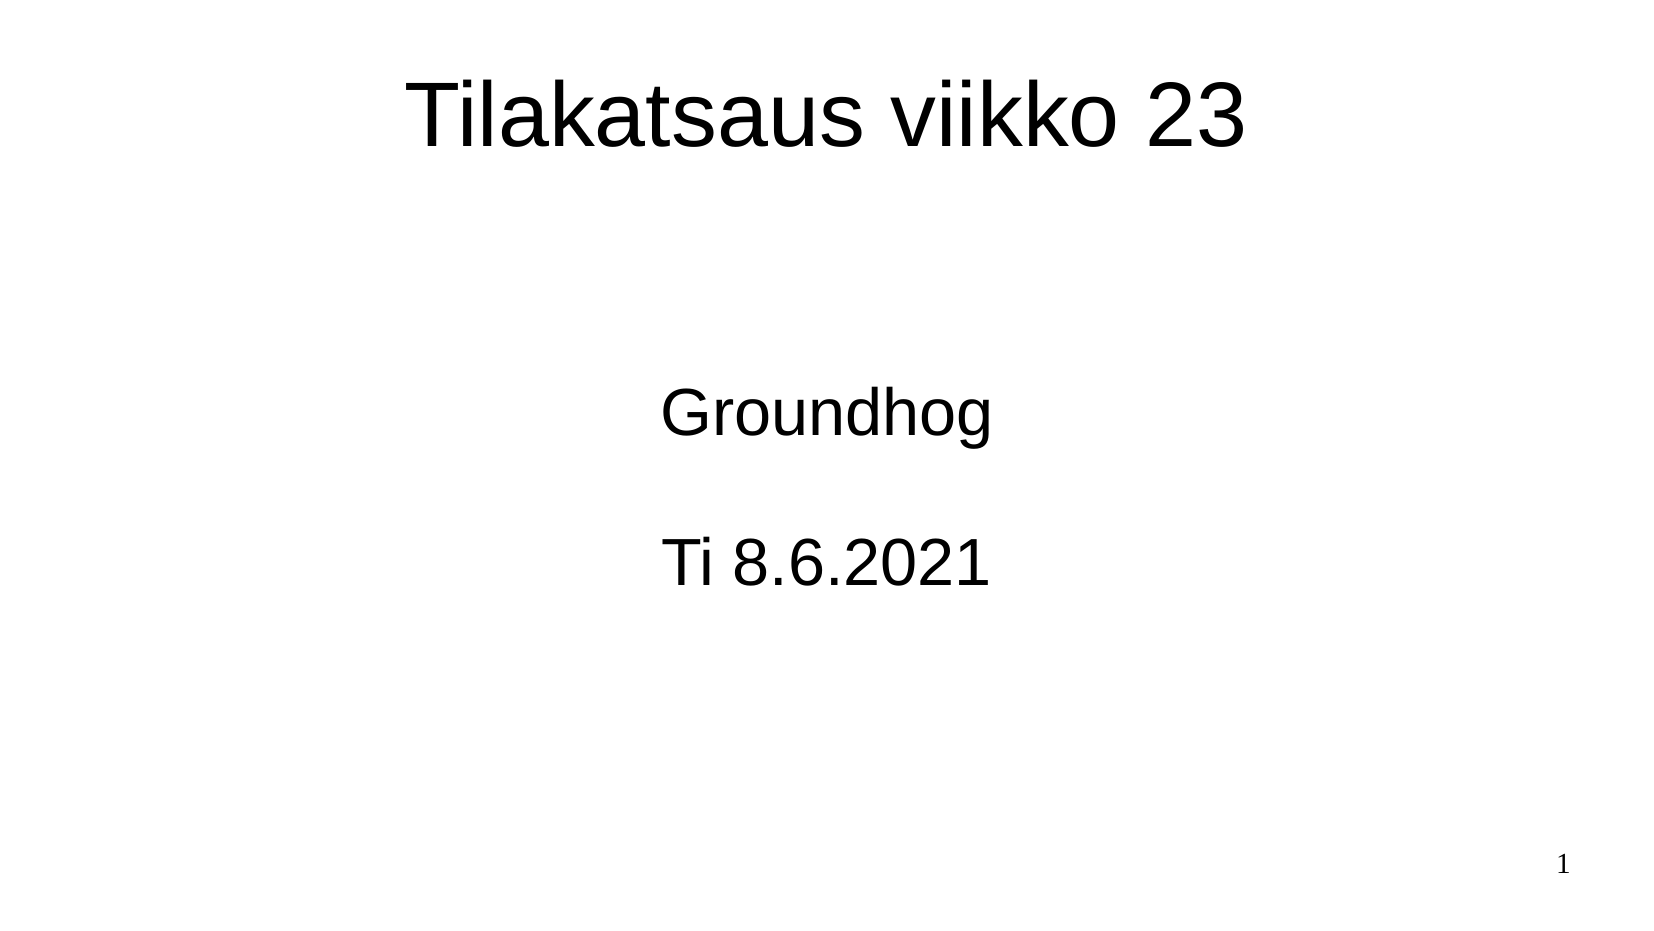

# Tilakatsaus viikko 23
Groundhog
Ti 8.6.2021
1